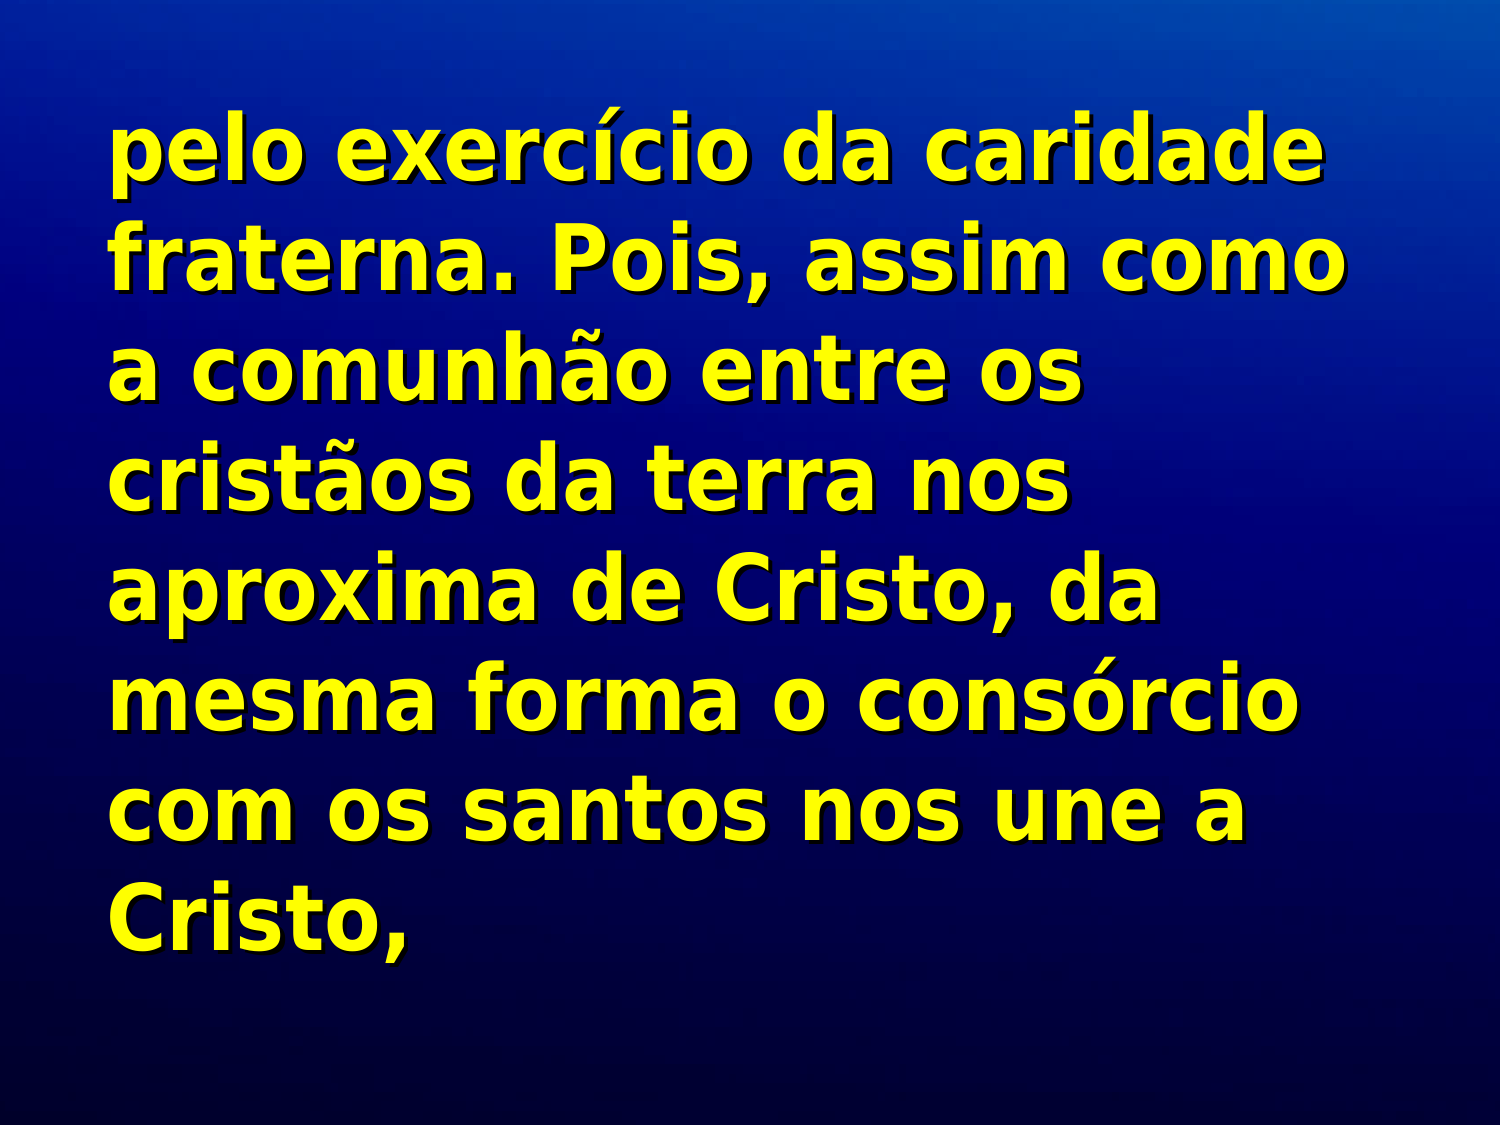

pelo exercício da caridade fraterna. Pois, assim como a comunhão entre os cristãos da terra nos aproxima de Cristo, da mesma forma o consórcio com os santos nos une a Cristo,